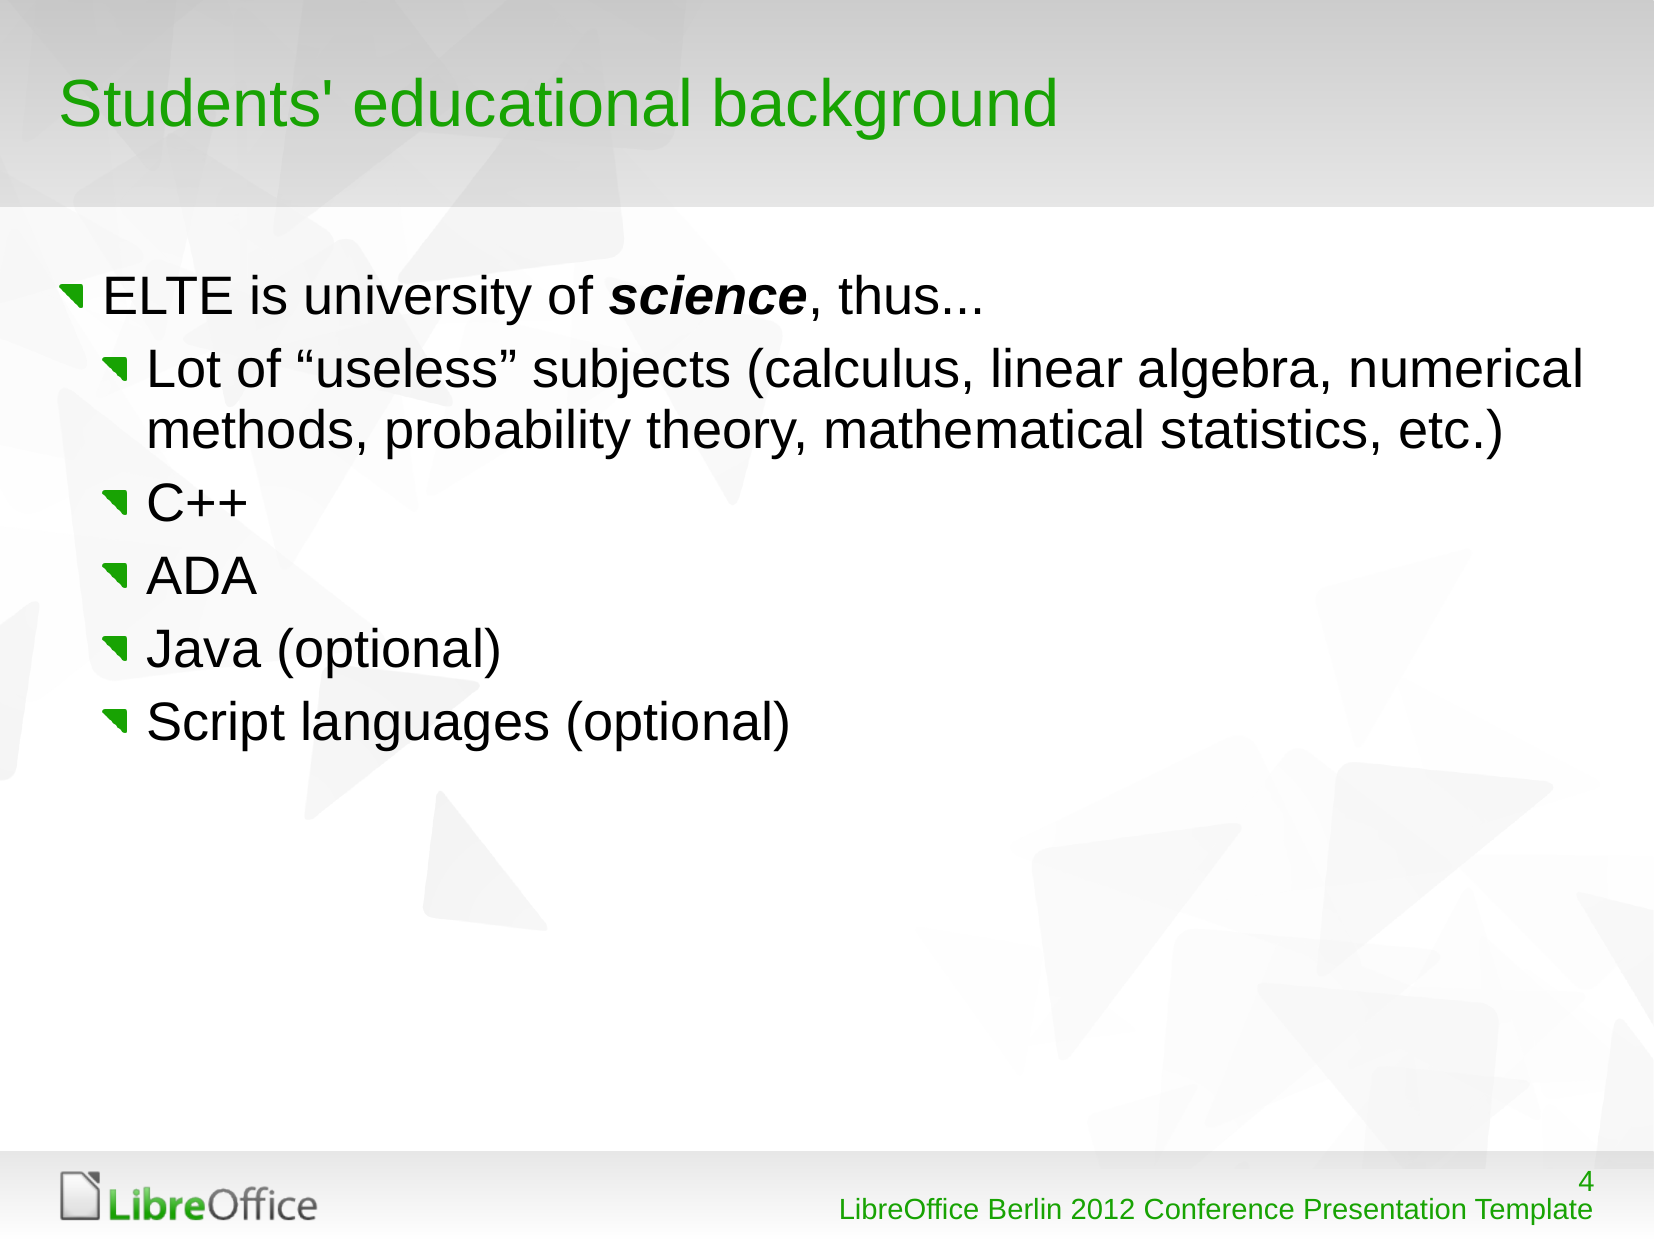

# Students' educational background
ELTE is university of science, thus...
Lot of “useless” subjects (calculus, linear algebra, numerical methods, probability theory, mathematical statistics, etc.)
C++
ADA
Java (optional)
Script languages (optional)
4
LibreOffice Berlin 2012 Conference Presentation Template